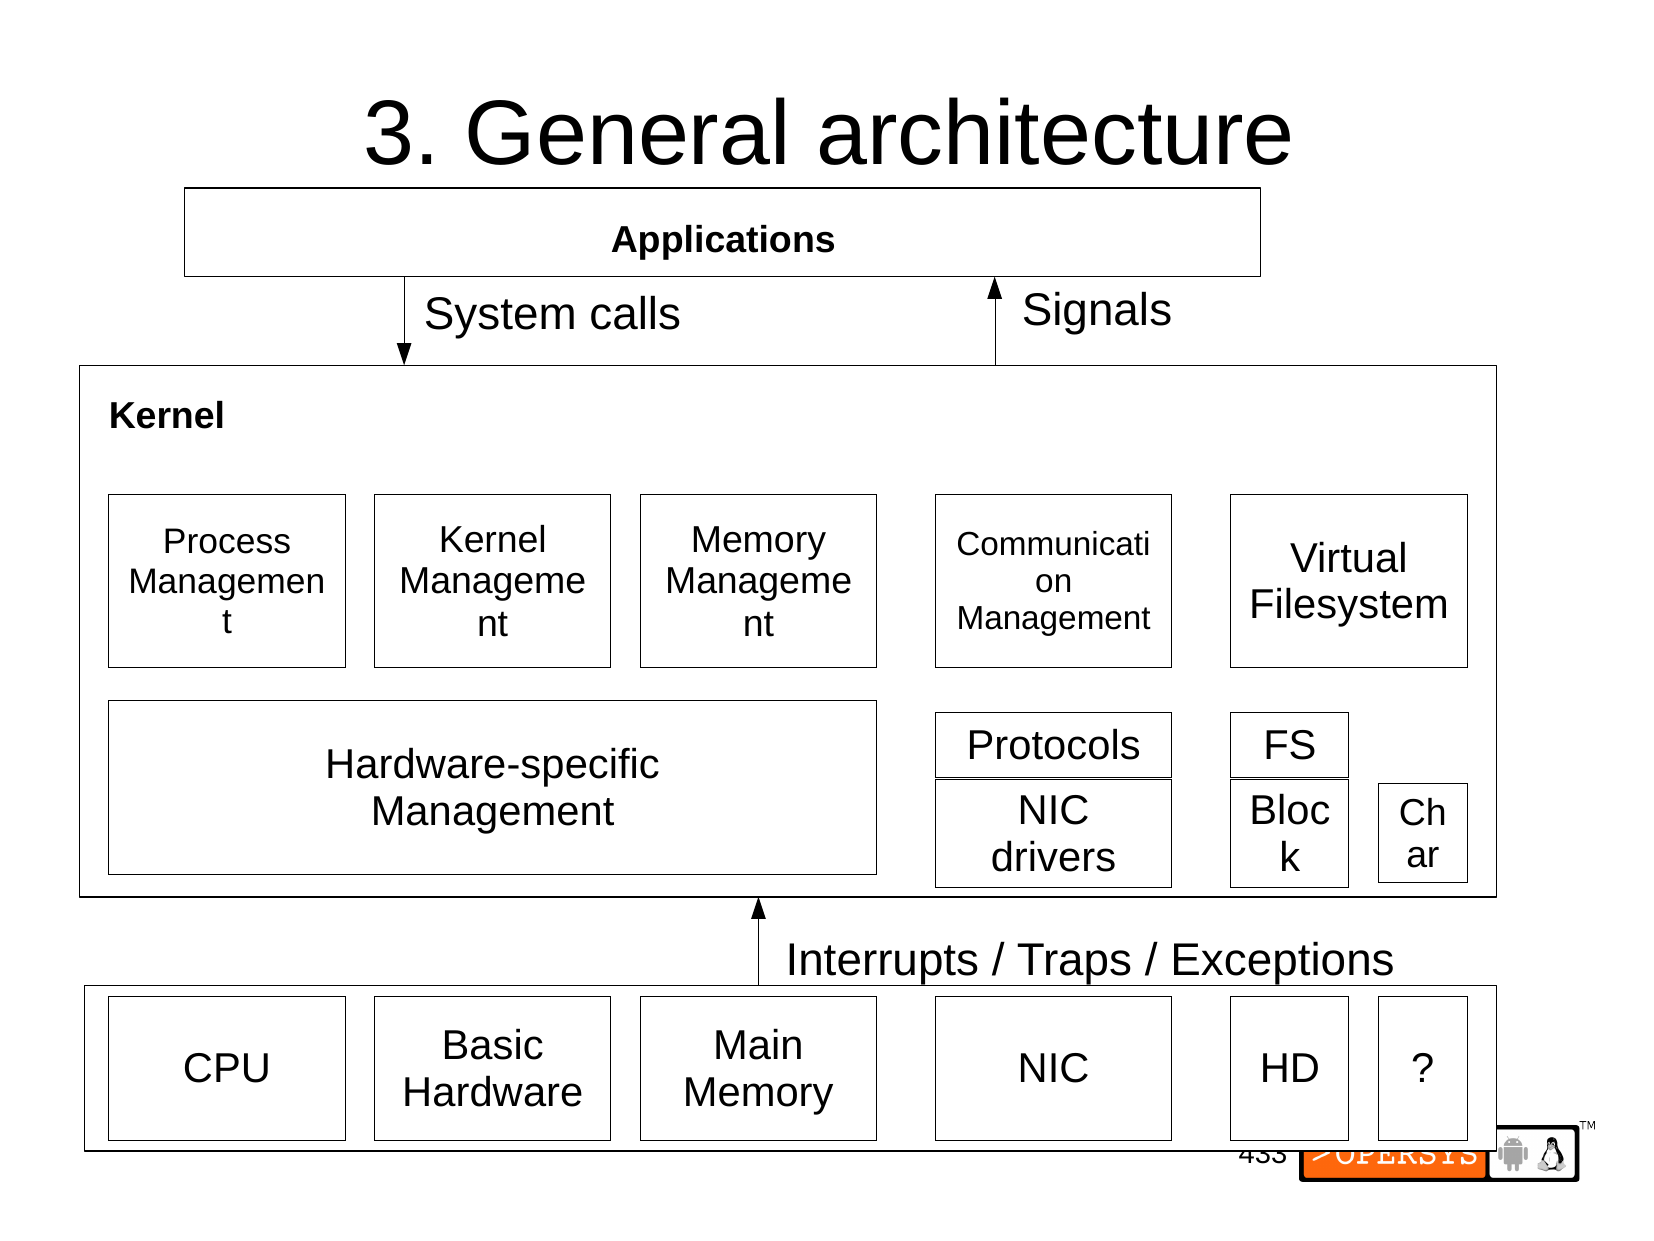

# 3. General architecture
Applications
Signals
System calls
Kernel
Process
Management
Kernel
Management
Memory
Management
Communication
Management
Virtual
Filesystem
Hardware-specific
Management
Protocols
FS
NIC drivers
Block
Char
Interrupts / Traps / Exceptions
CPU
Basic
Hardware
Main
Memory
NIC
HD
?